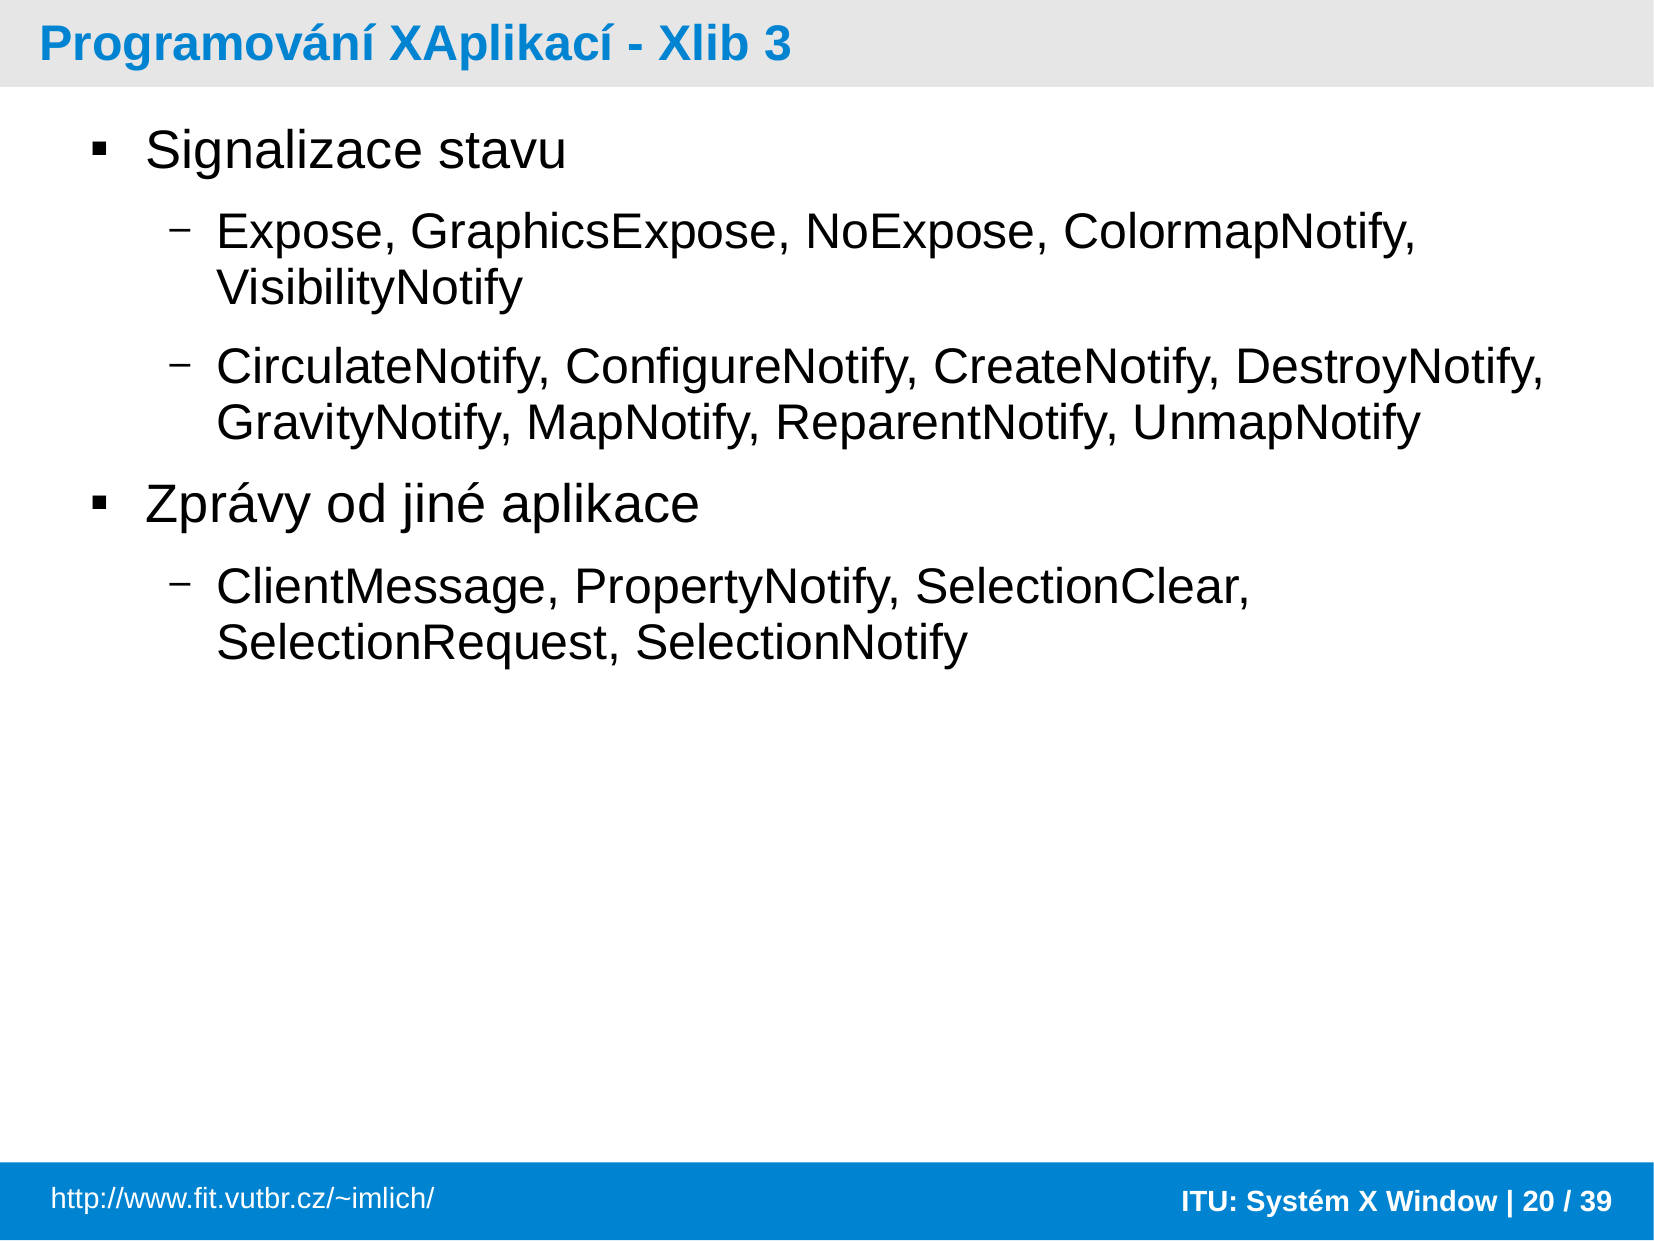

# Programování XAplikací - Xlib 3
Signalizace stavu
Expose, GraphicsExpose, NoExpose, ColormapNotify, VisibilityNotify
CirculateNotify, ConfigureNotify, CreateNotify, DestroyNotify, GravityNotify, MapNotify, ReparentNotify, UnmapNotify
Zprávy od jiné aplikace
ClientMessage, PropertyNotify, SelectionClear, SelectionRequest, SelectionNotify